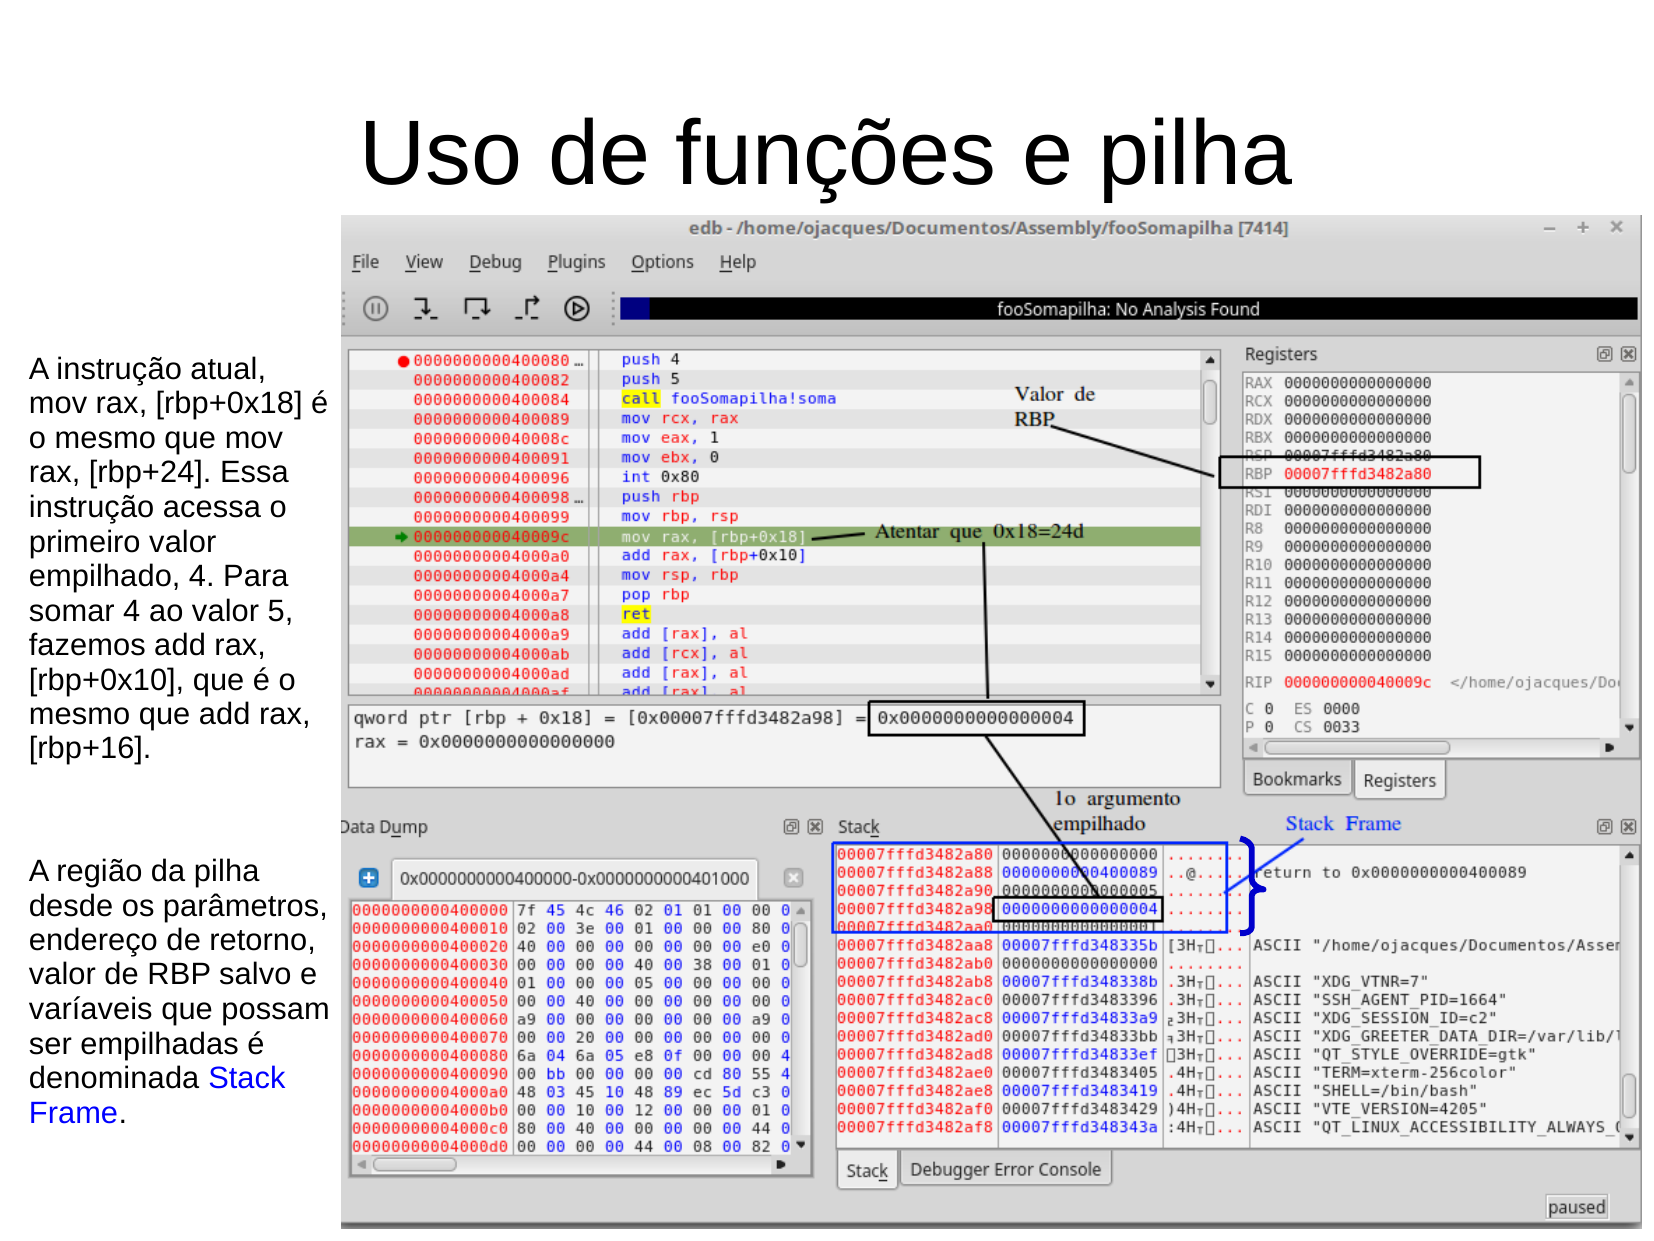

# Uso de funções e pilha
A instrução atual, mov rax, [rbp+0x18] é o mesmo que mov rax, [rbp+24]. Essa instrução acessa o primeiro valor empilhado, 4. Para somar 4 ao valor 5, fazemos add rax,[rbp+0x10], que é o mesmo que add rax, [rbp+16].
A região da pilha desde os parâmetros, endereço de retorno, valor de RBP salvo e varíaveis que possam ser empilhadas é denominada Stack Frame.